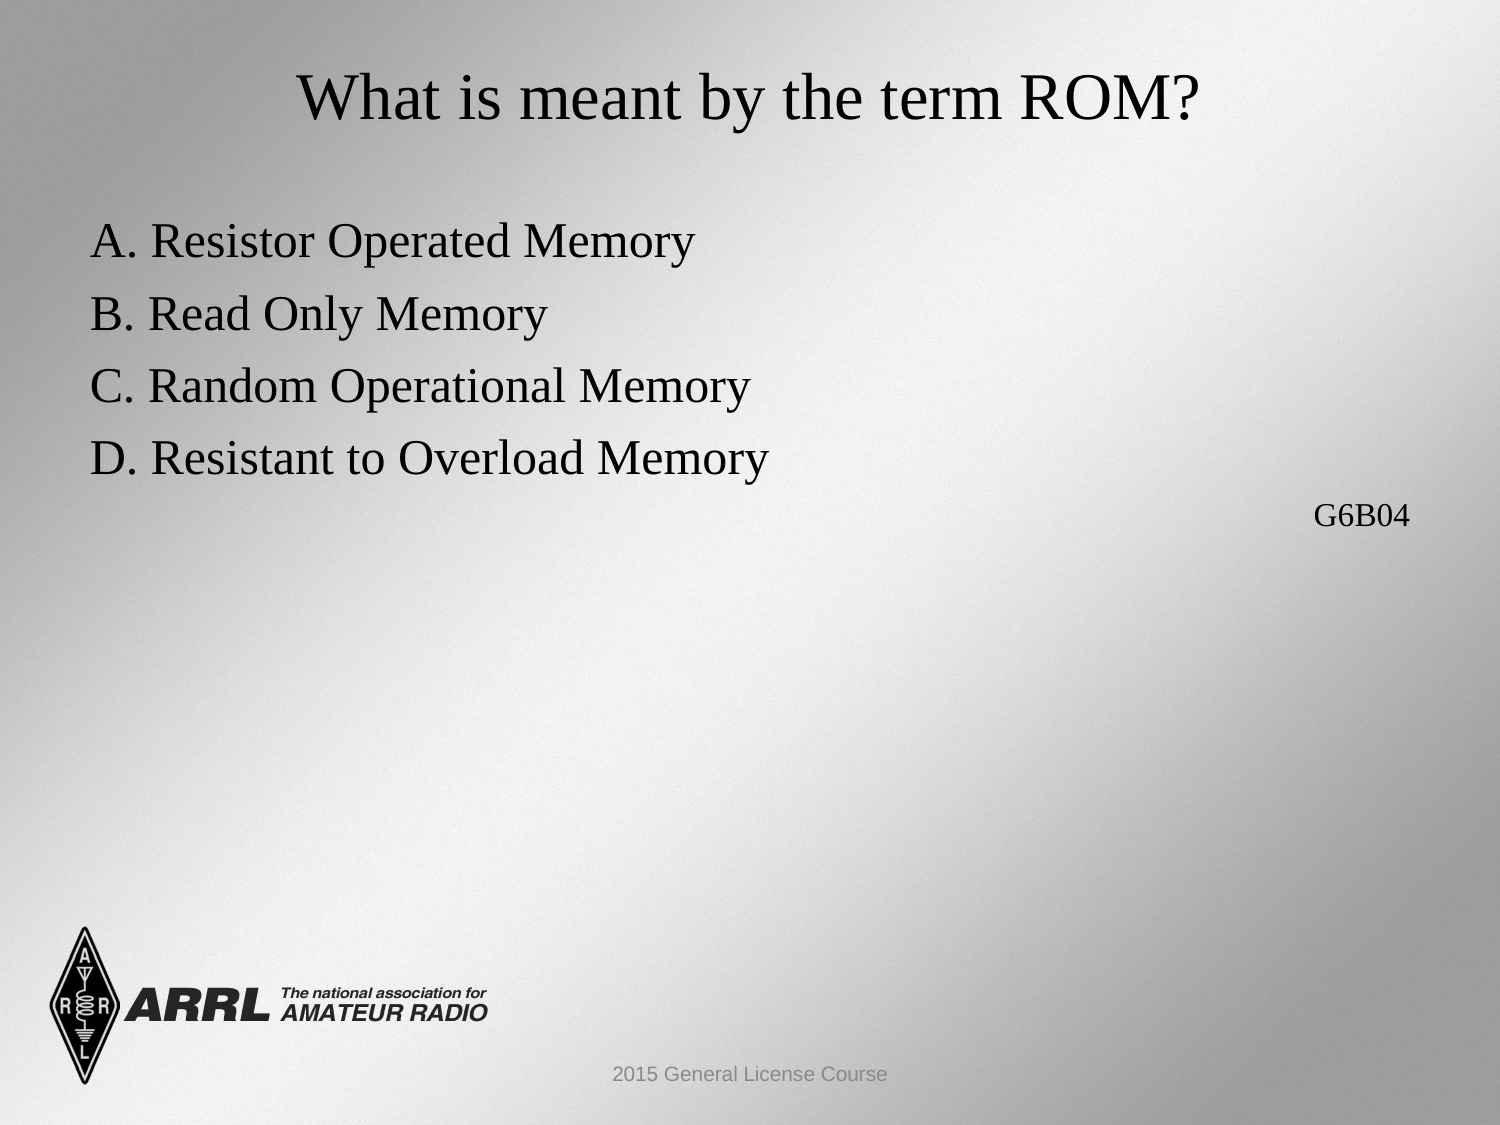

# What is meant by the term ROM?
A. Resistor Operated Memory
B. Read Only Memory
C. Random Operational Memory
D. Resistant to Overload Memory
 G6B04
2015 General License Course